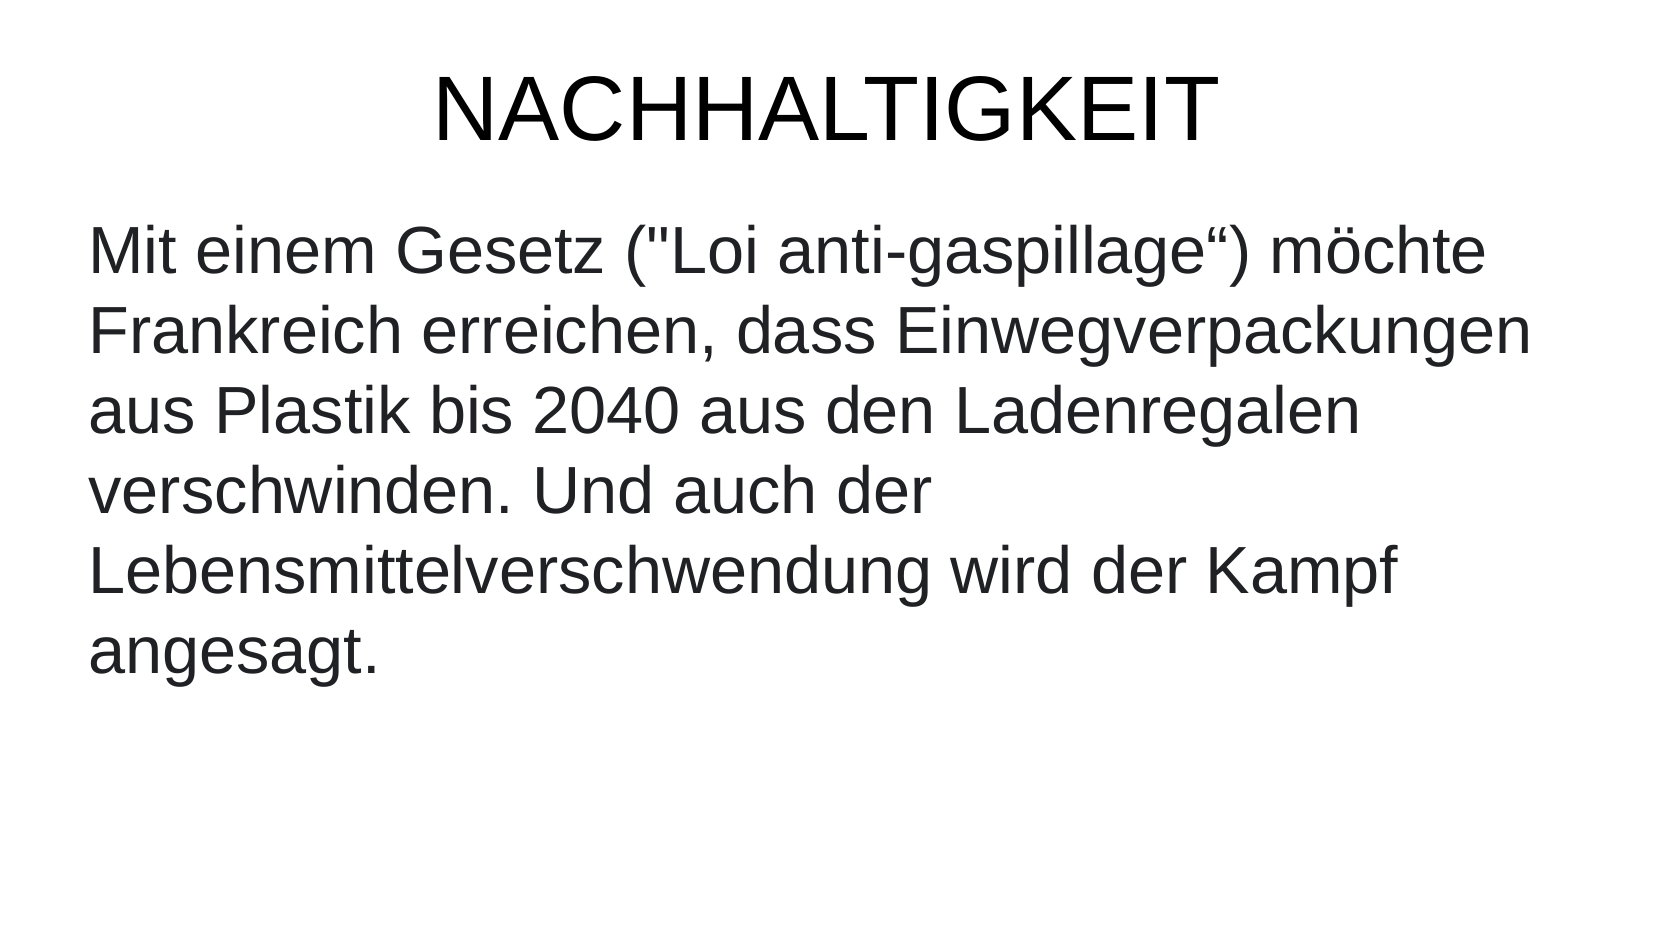

# NACHHALTIGKEIT
Mit einem Gesetz ("Loi anti-gaspillage“) möchte Frankreich erreichen, dass Einwegverpackungen aus Plastik bis 2040 aus den Ladenregalen verschwinden. Und auch der Lebensmittelverschwendung wird der Kampf angesagt.